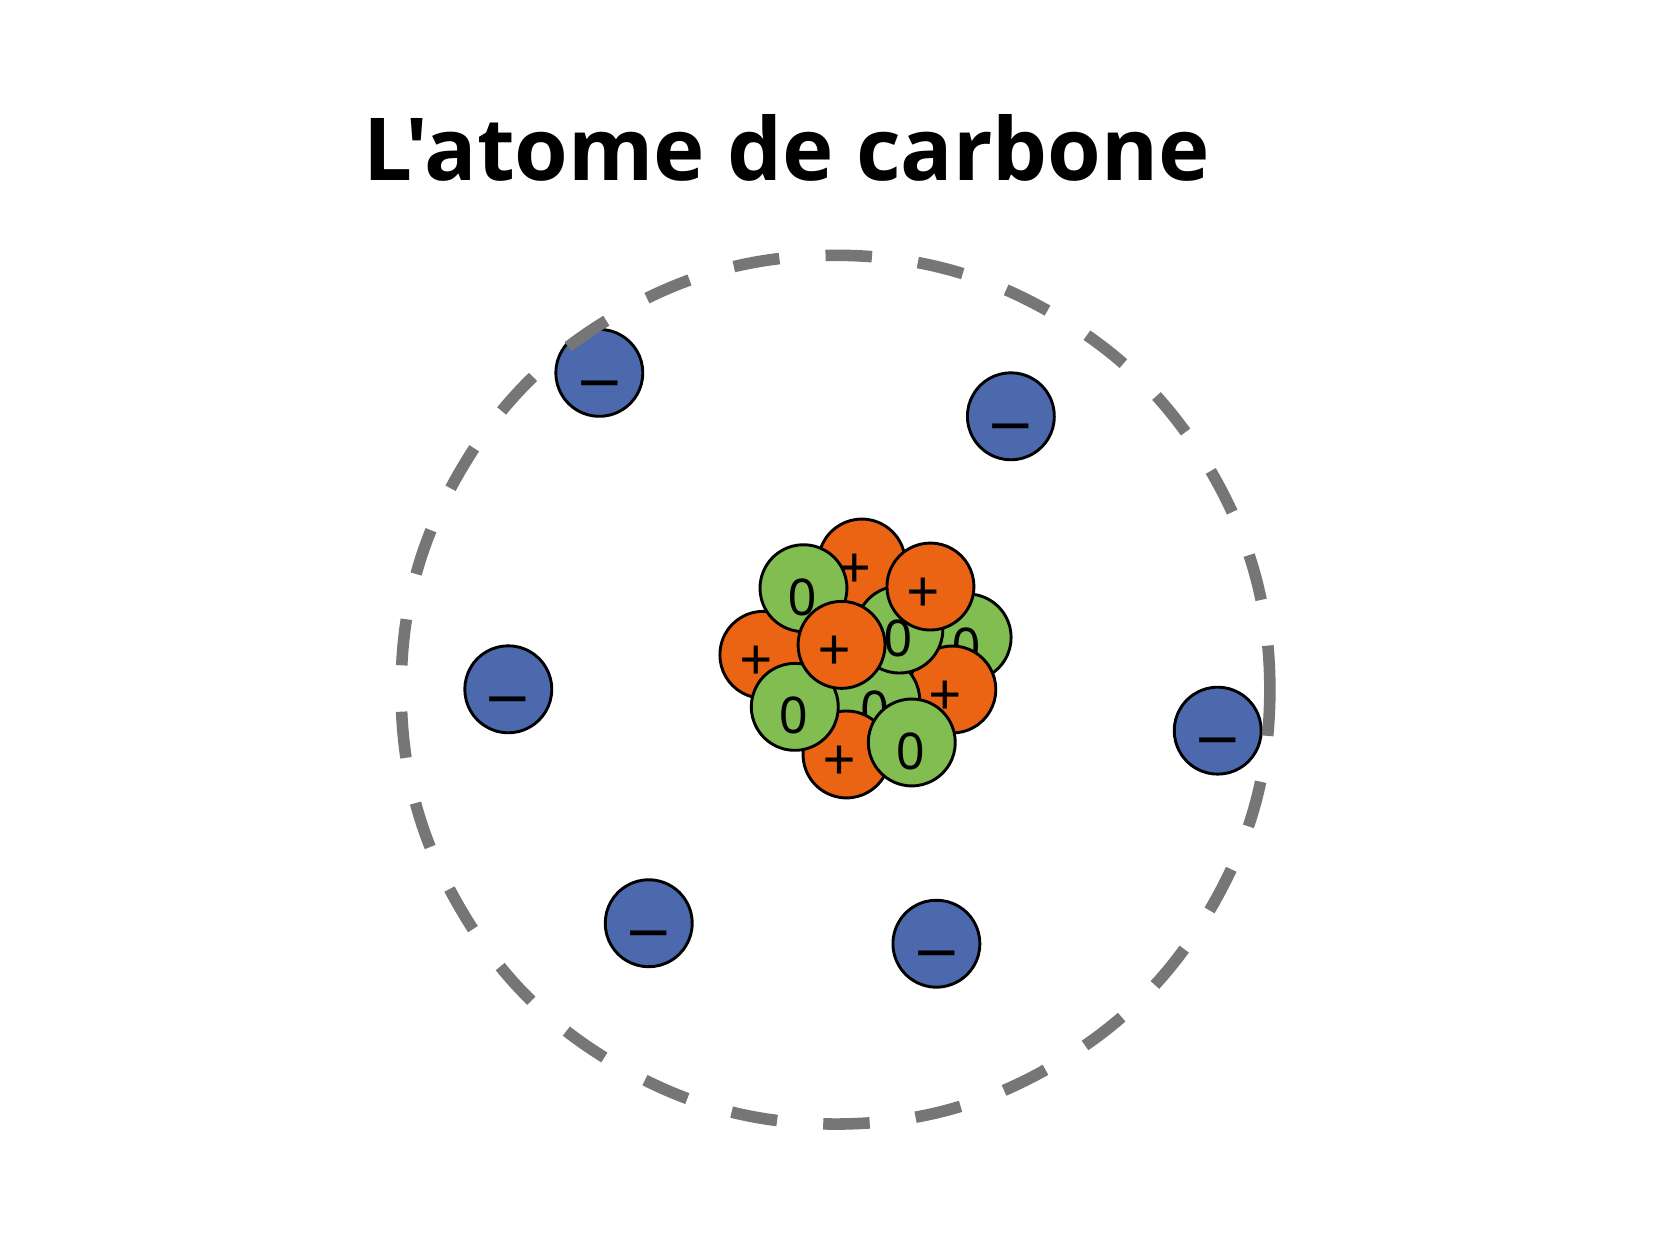

#
L'atome de carbone
−
−
+
+
0
0
+
0
+
+
−
0
0
−
0
+
−
−